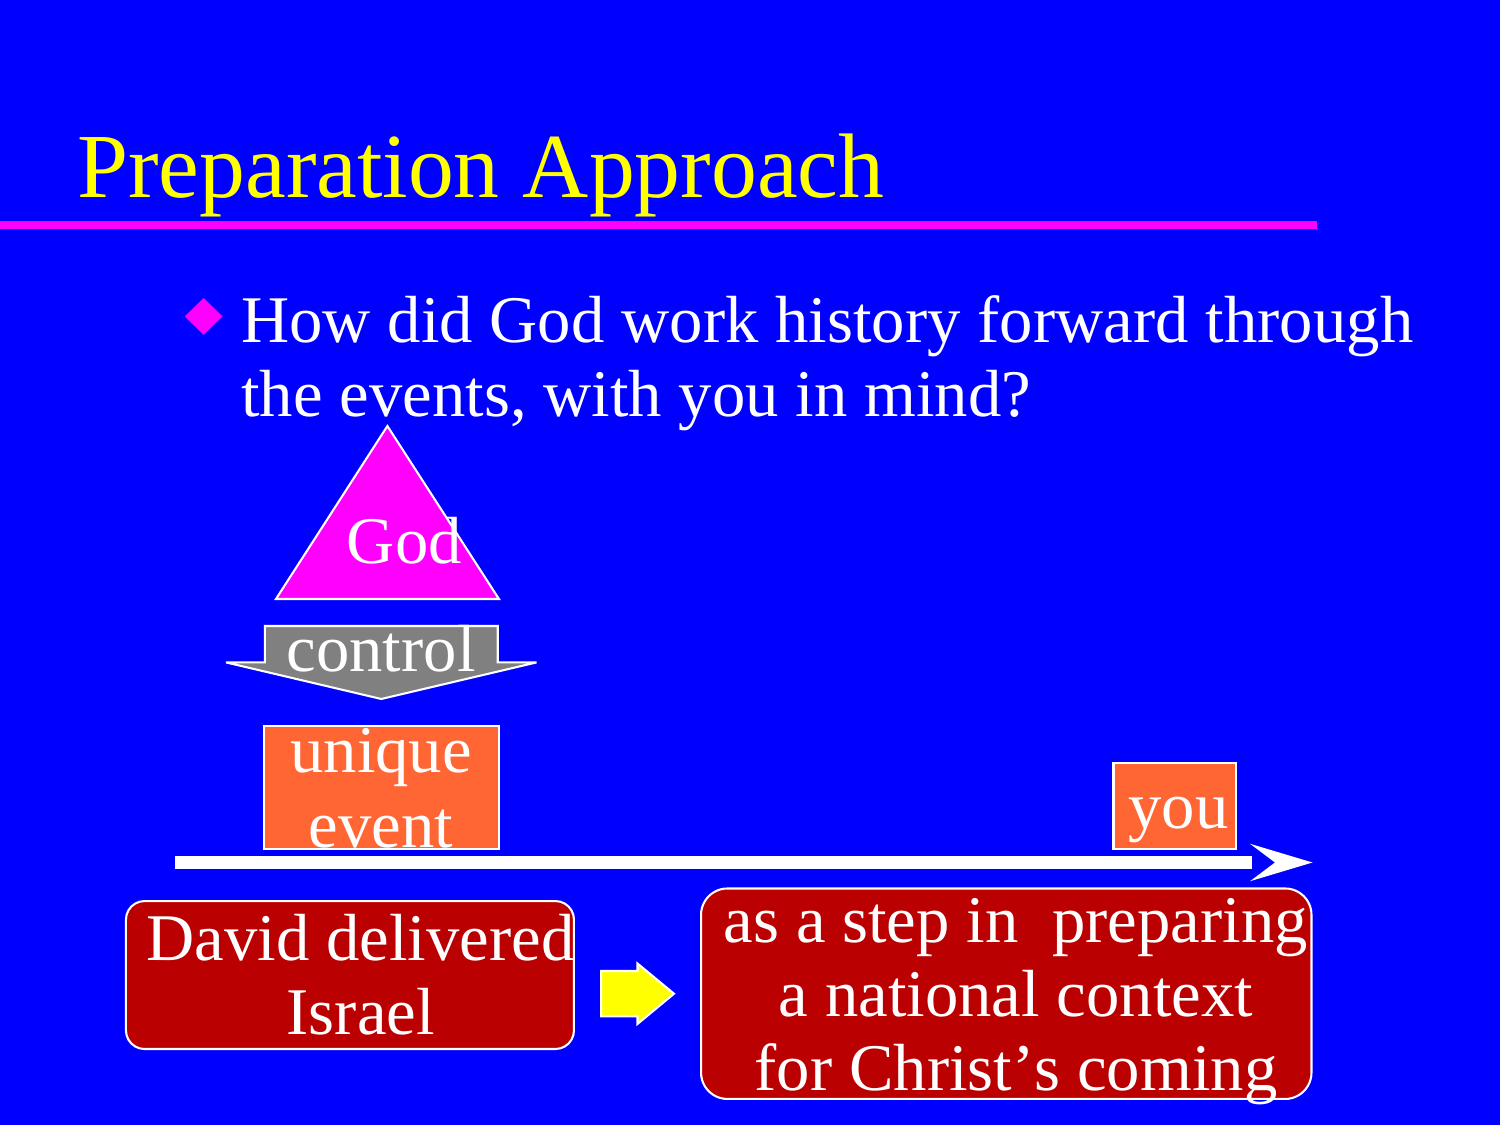

# Preparation Approach
How did God work history forward through the events, with you in mind?
God
control
unique
event
you
as a step in preparing
a national context
for Christ’s coming
David delivered
Israel